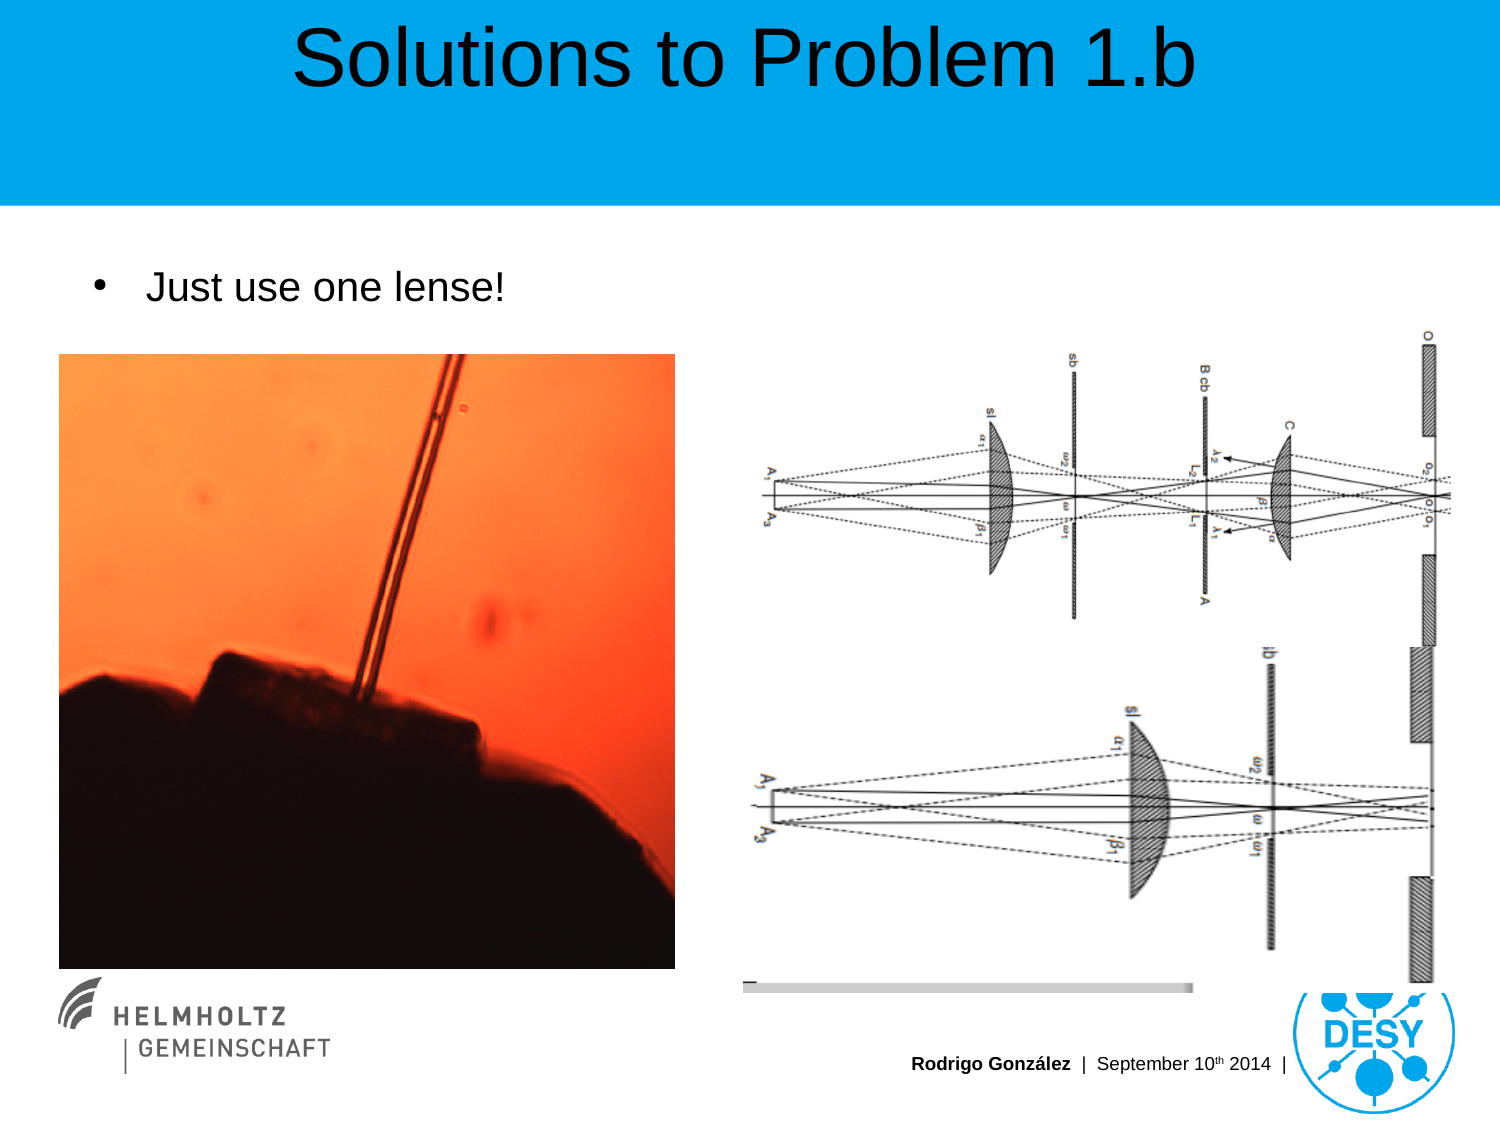

# Solutions to Problem 1.b
Just use one lense!